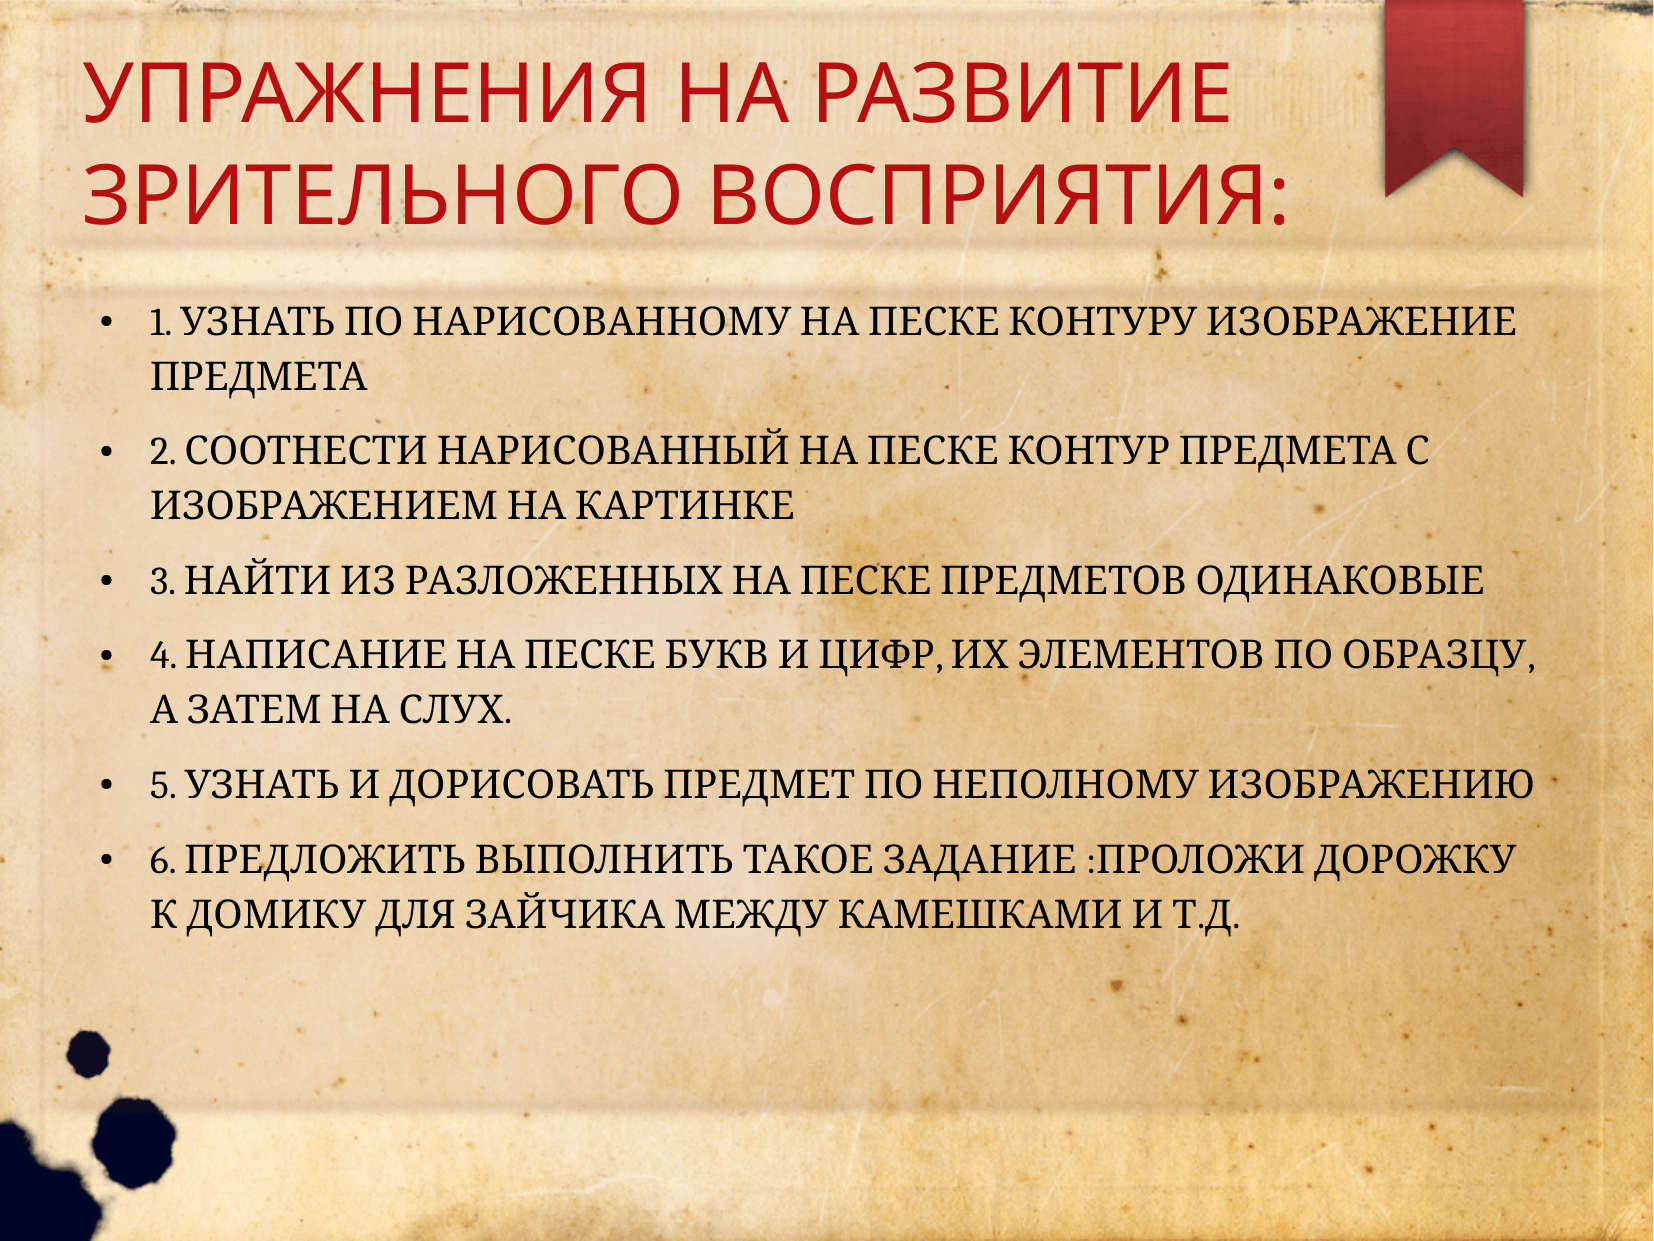

# Упражнения на развитие зрительного восприятия:
1. Узнать по нарисованному на песке контуру изображение предмета
2. Соотнести нарисованный на песке контур предмета с изображением на картинке
3. Найти из разложенных на песке предметов одинаковые
4. Написание на песке букв и цифр, их элементов по образцу, а затем на слух.
5. Узнать и дорисовать предмет по неполному изображению
6. Предложить выполнить такое задание :проложи дорожку к домику для зайчика между камешками и т.д.